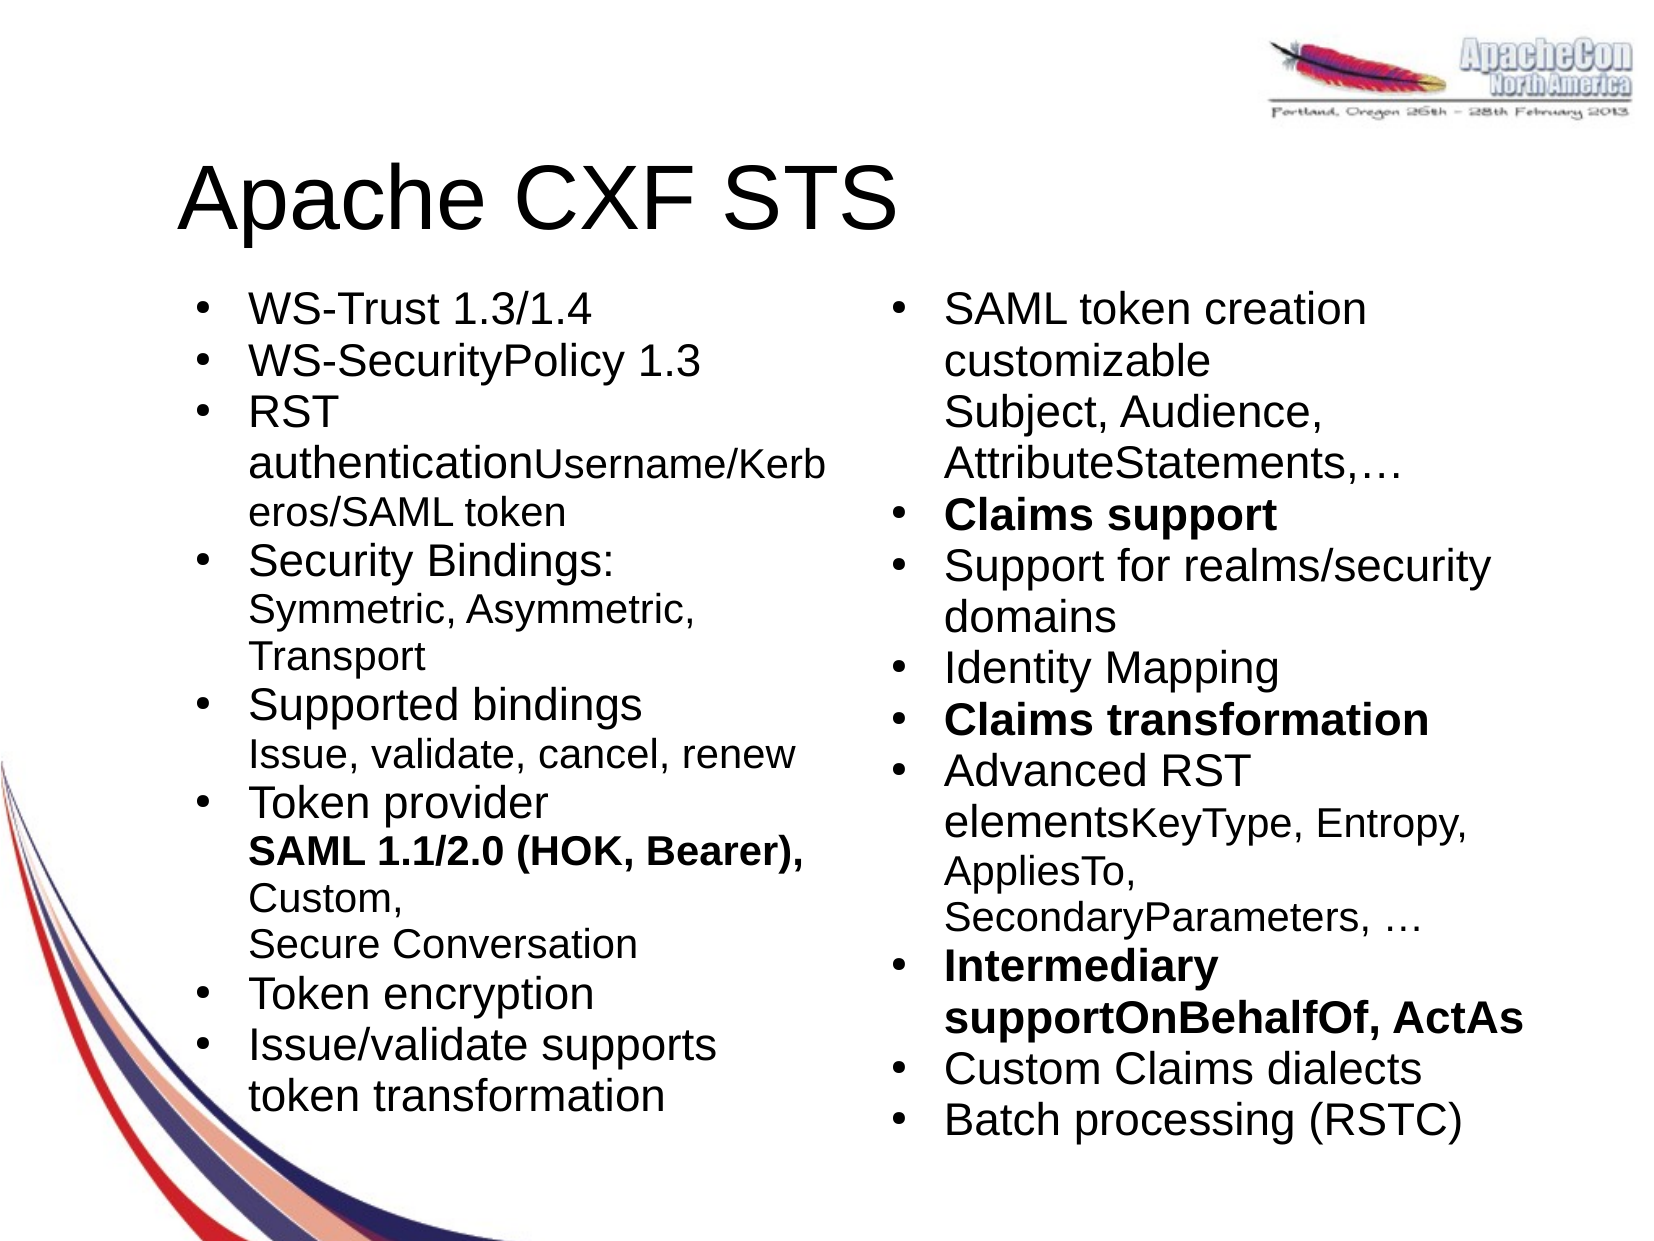

# Apache CXF STS
WS-Trust 1.3/1.4
WS-SecurityPolicy 1.3
RST authenticationUsername/Kerberos/SAML token
Security Bindings:
Symmetric, Asymmetric, Transport
Supported bindings
Issue, validate, cancel, renew
Token provider
SAML 1.1/2.0 (HOK, Bearer), Custom,
Secure Conversation
Token encryption
Issue/validate supports token transformation
SAML token creation customizable
Subject, Audience, AttributeStatements,…
Claims support
Support for realms/security domains
Identity Mapping
Claims transformation
Advanced RST elementsKeyType, Entropy, AppliesTo, SecondaryParameters, …
Intermediary supportOnBehalfOf, ActAs
Custom Claims dialects
Batch processing (RSTC)